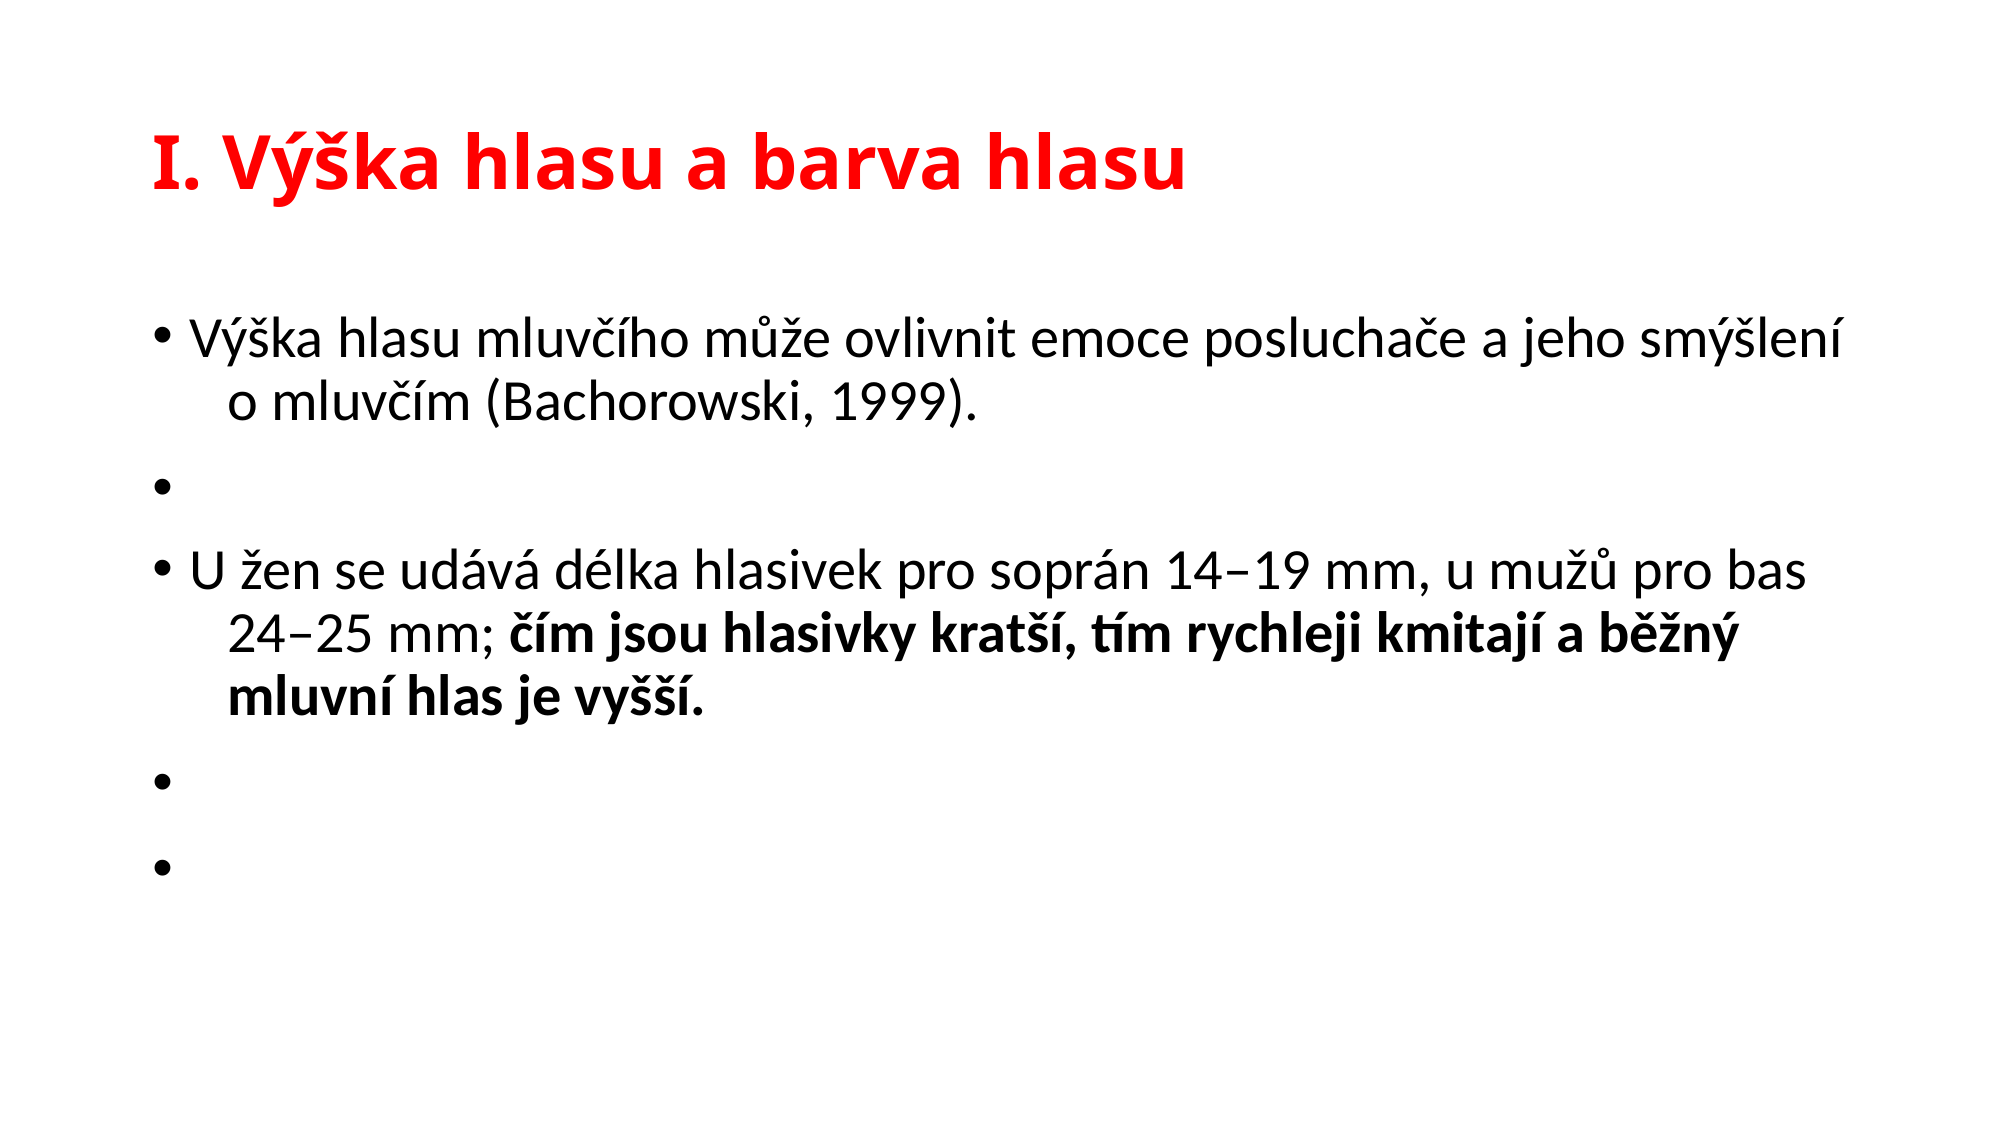

# I. Výška hlasu a barva hlasu
Výška hlasu mluvčího může ovlivnit emoce posluchače a jeho smýšlení o mluvčím (Bachorowski, 1999).
U žen se udává délka hlasivek pro soprán 14–19 mm, u mužů pro bas 24–25 mm; čím jsou hlasivky kratší, tím rychleji kmitají a běžný mluvní hlas je vyšší.